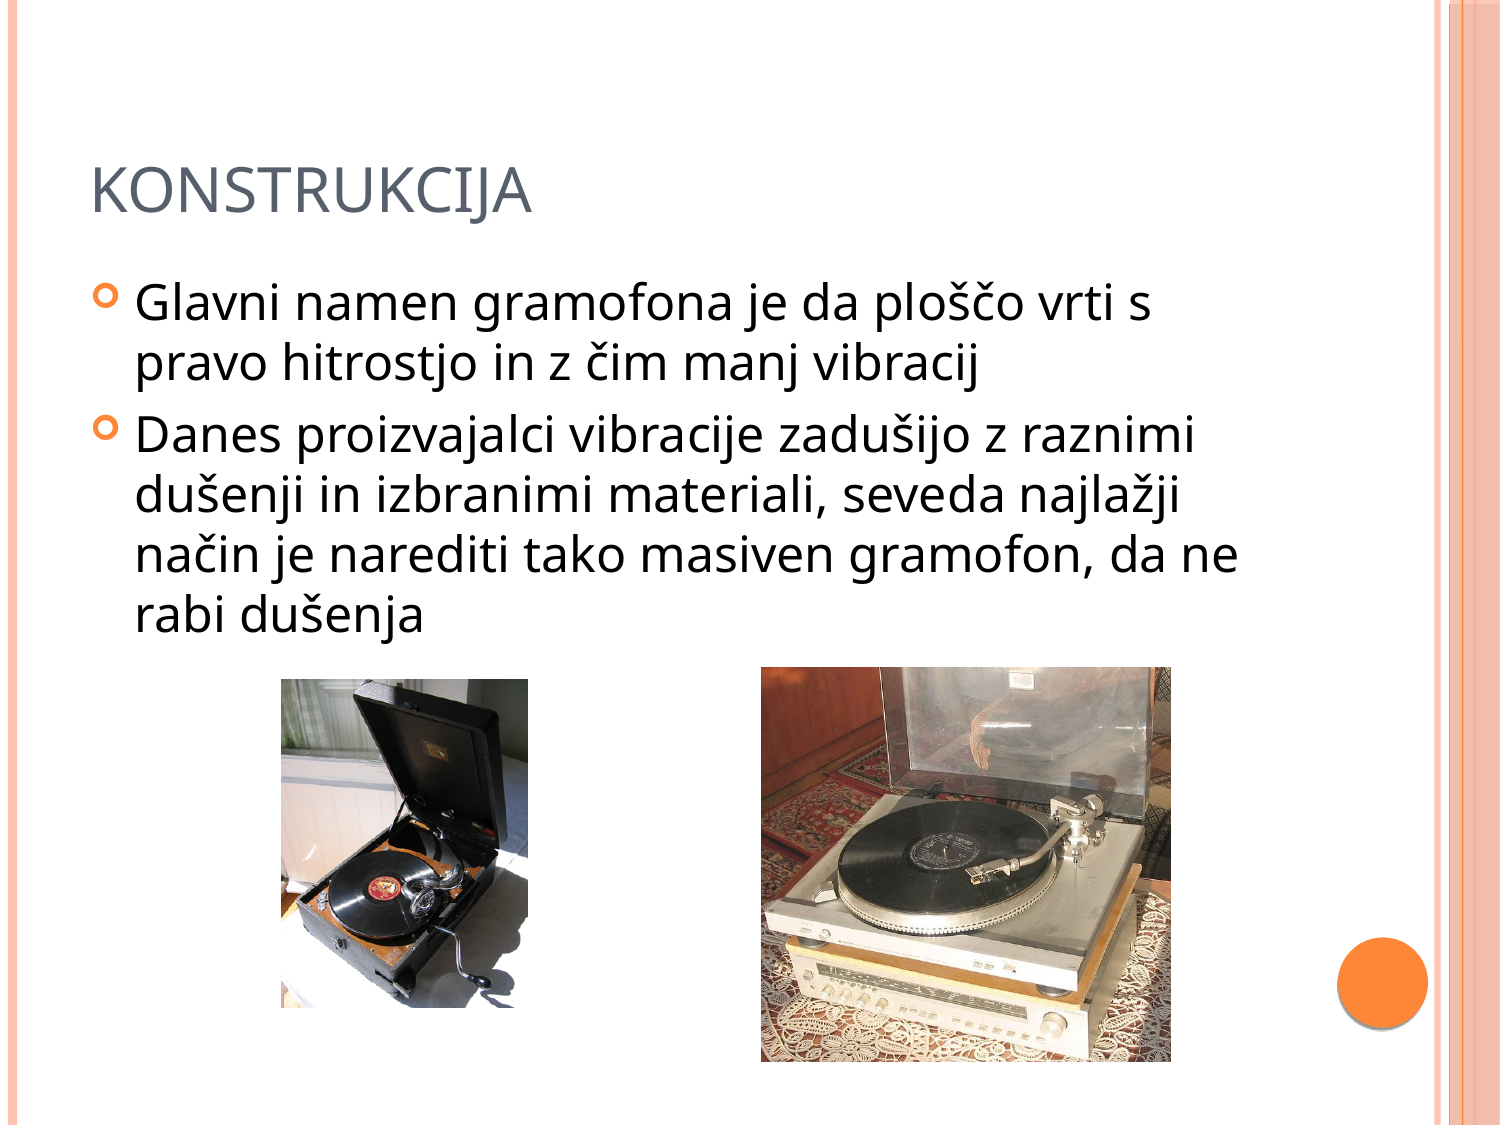

# Konstrukcija
Glavni namen gramofona je da ploščo vrti s pravo hitrostjo in z čim manj vibracij
Danes proizvajalci vibracije zadušijo z raznimi dušenji in izbranimi materiali, seveda najlažji način je narediti tako masiven gramofon, da ne rabi dušenja